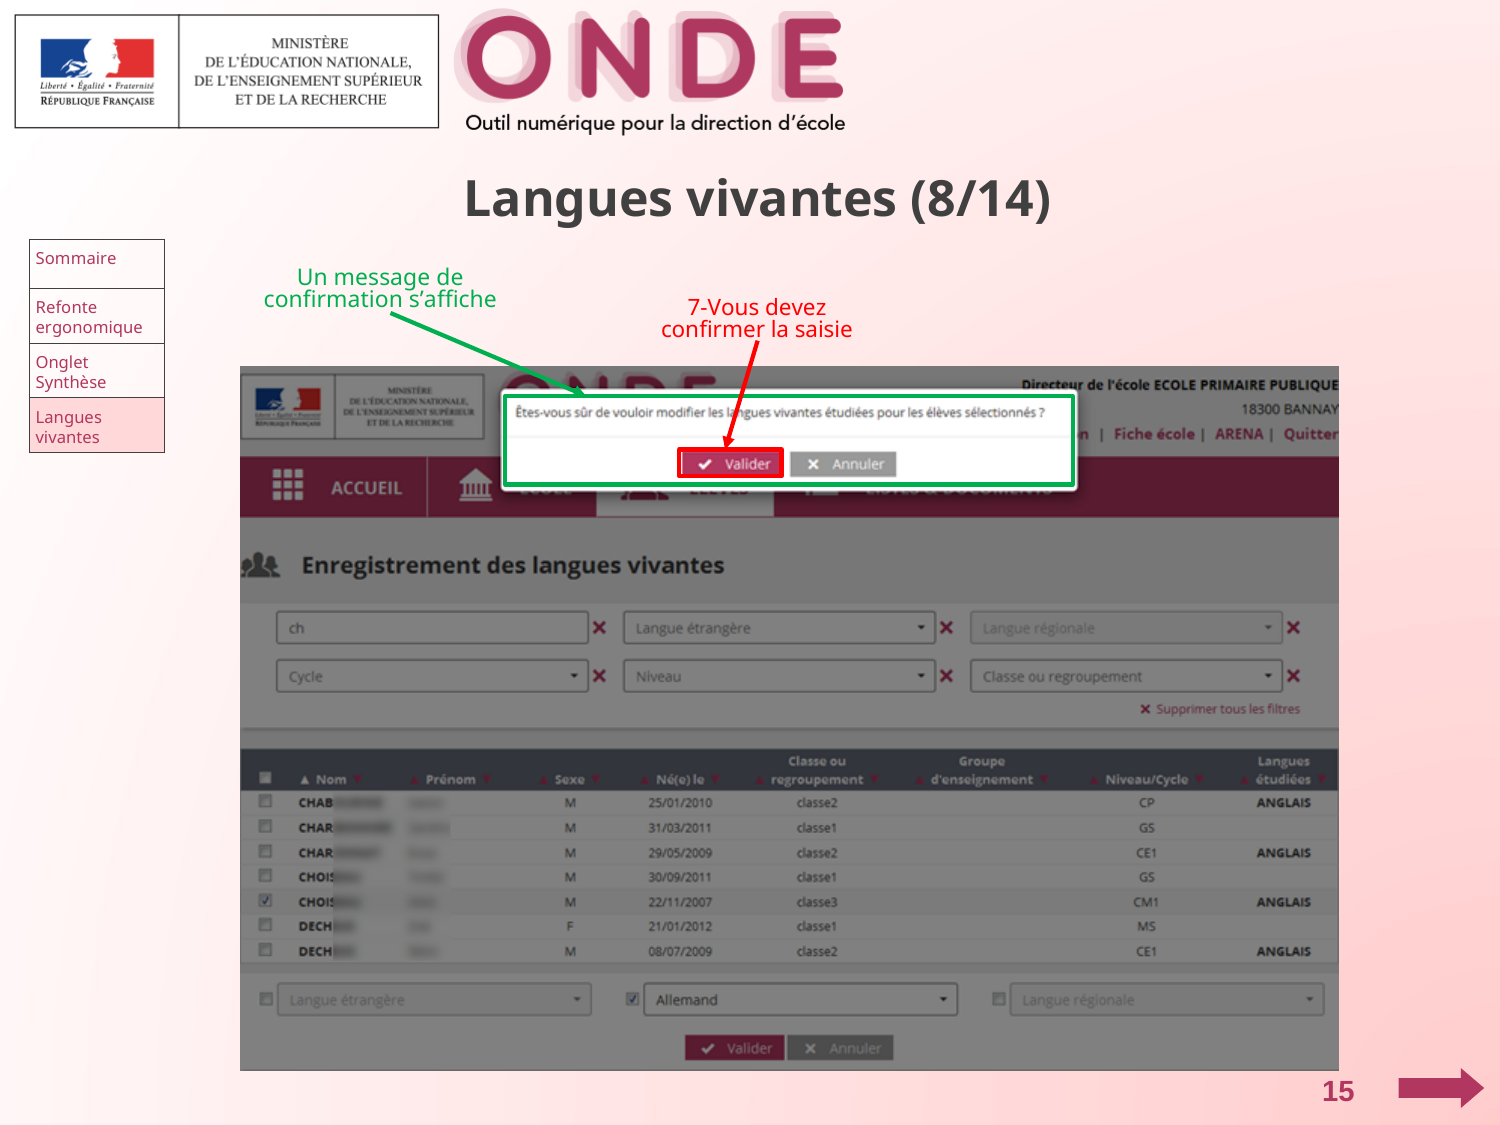

Langues vivantes (8/14)
| Sommaire |
| --- |
| Refonte ergonomique |
| Onglet Synthèse |
| Langues vivantes |
Un message de confirmation s’affiche
7-Vous devez confirmer la saisie